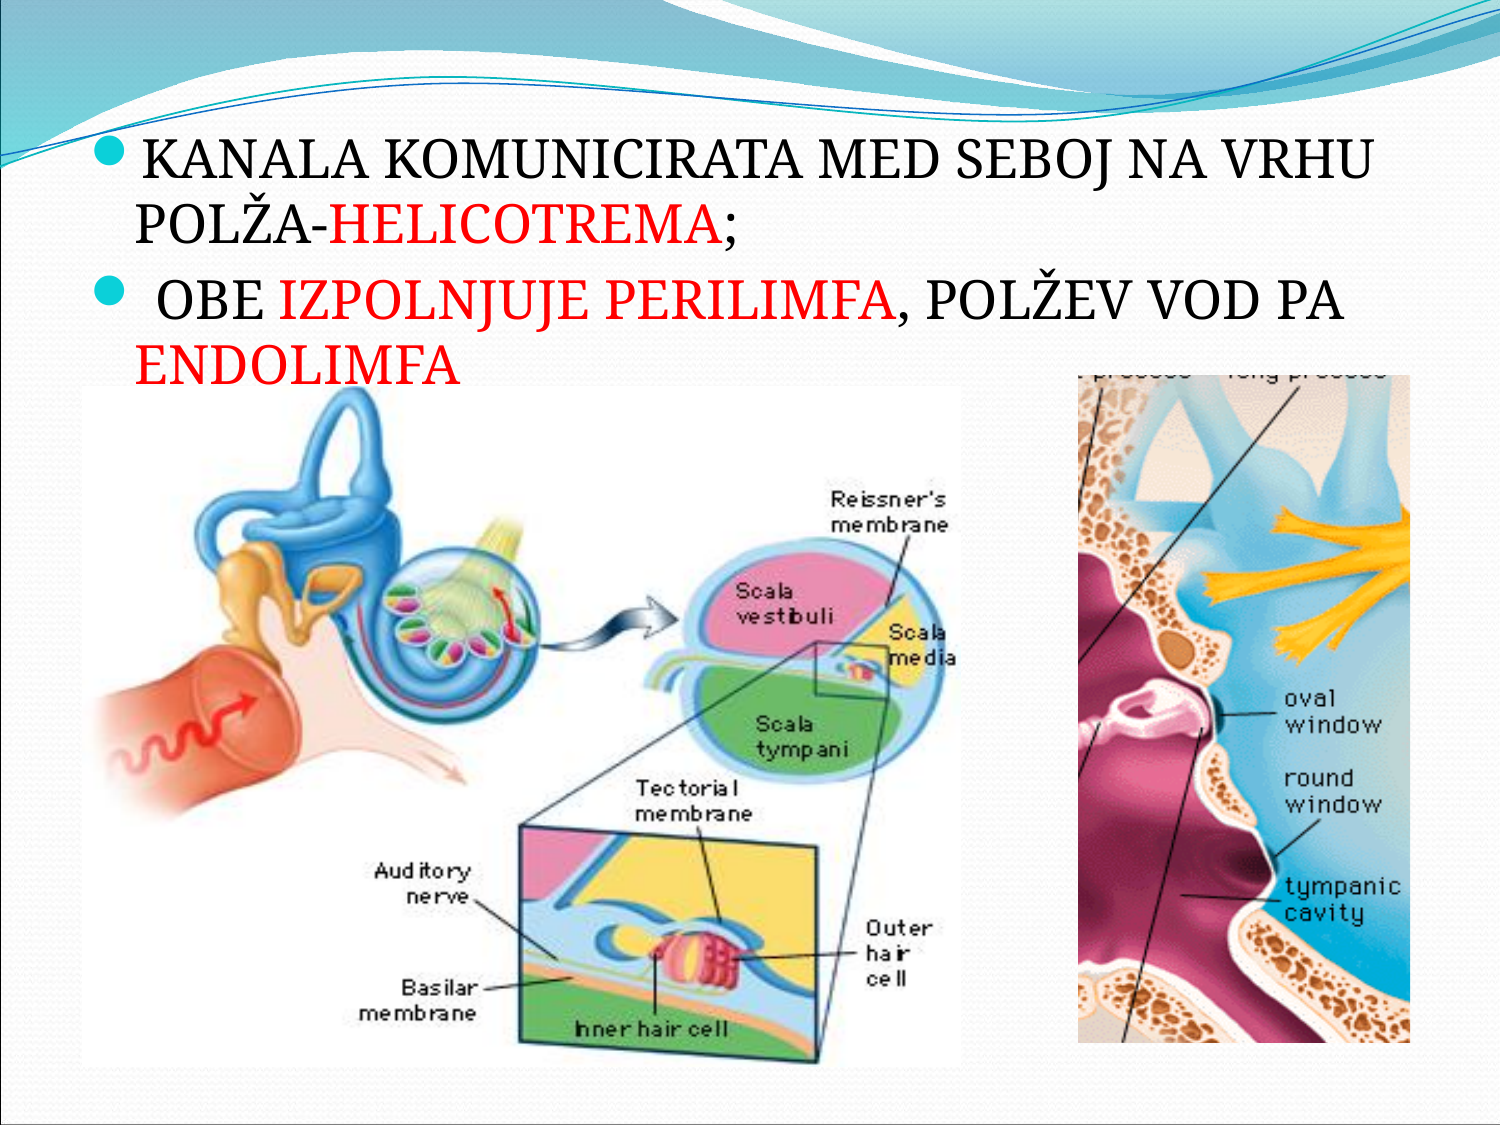

#
Kanala komunicirata med seboj na vrhu polža-helicotrema;
 obe izpolnjuje perilimfa, polžev vod pa endolimfa